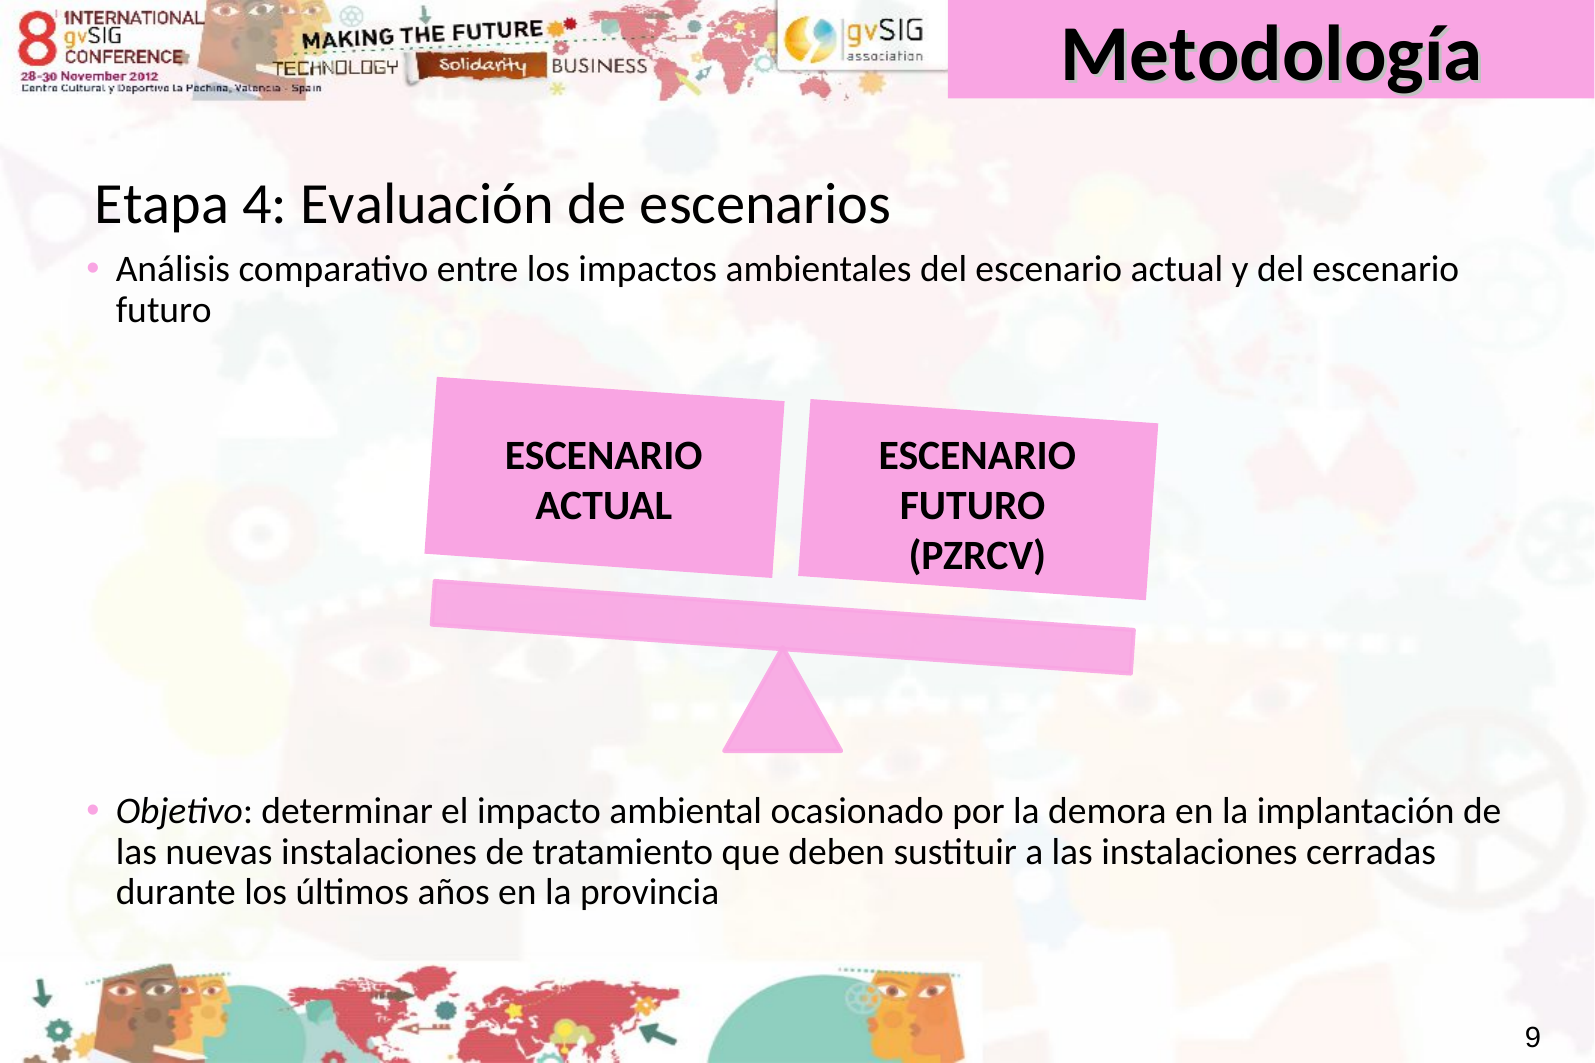

Metodología
# Etapa 4: Evaluación de escenarios
Análisis comparativo entre los impactos ambientales del escenario actual y del escenario futuro
ESCENARIO ACTUAL
ESCENARIO FUTURO
(PZRCV)
Objetivo: determinar el impacto ambiental ocasionado por la demora en la implantación de las nuevas instalaciones de tratamiento que deben sustituir a las instalaciones cerradas durante los últimos años en la provincia